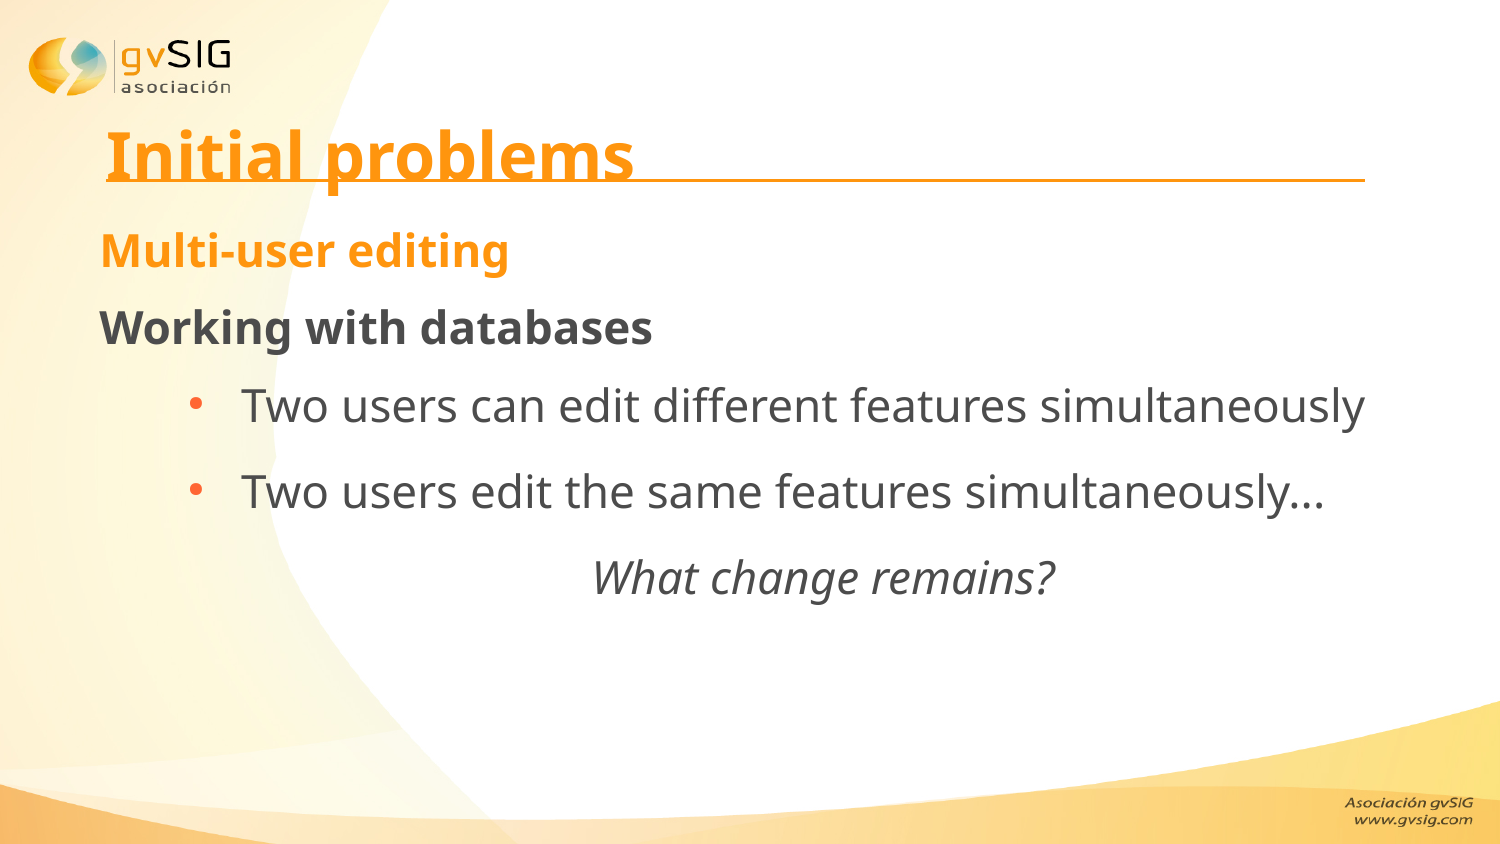

# Initial problems
Multi-user editing
Working with databases
Two users can edit different features simultaneously
Two users edit the same features simultaneously...
What change remains?